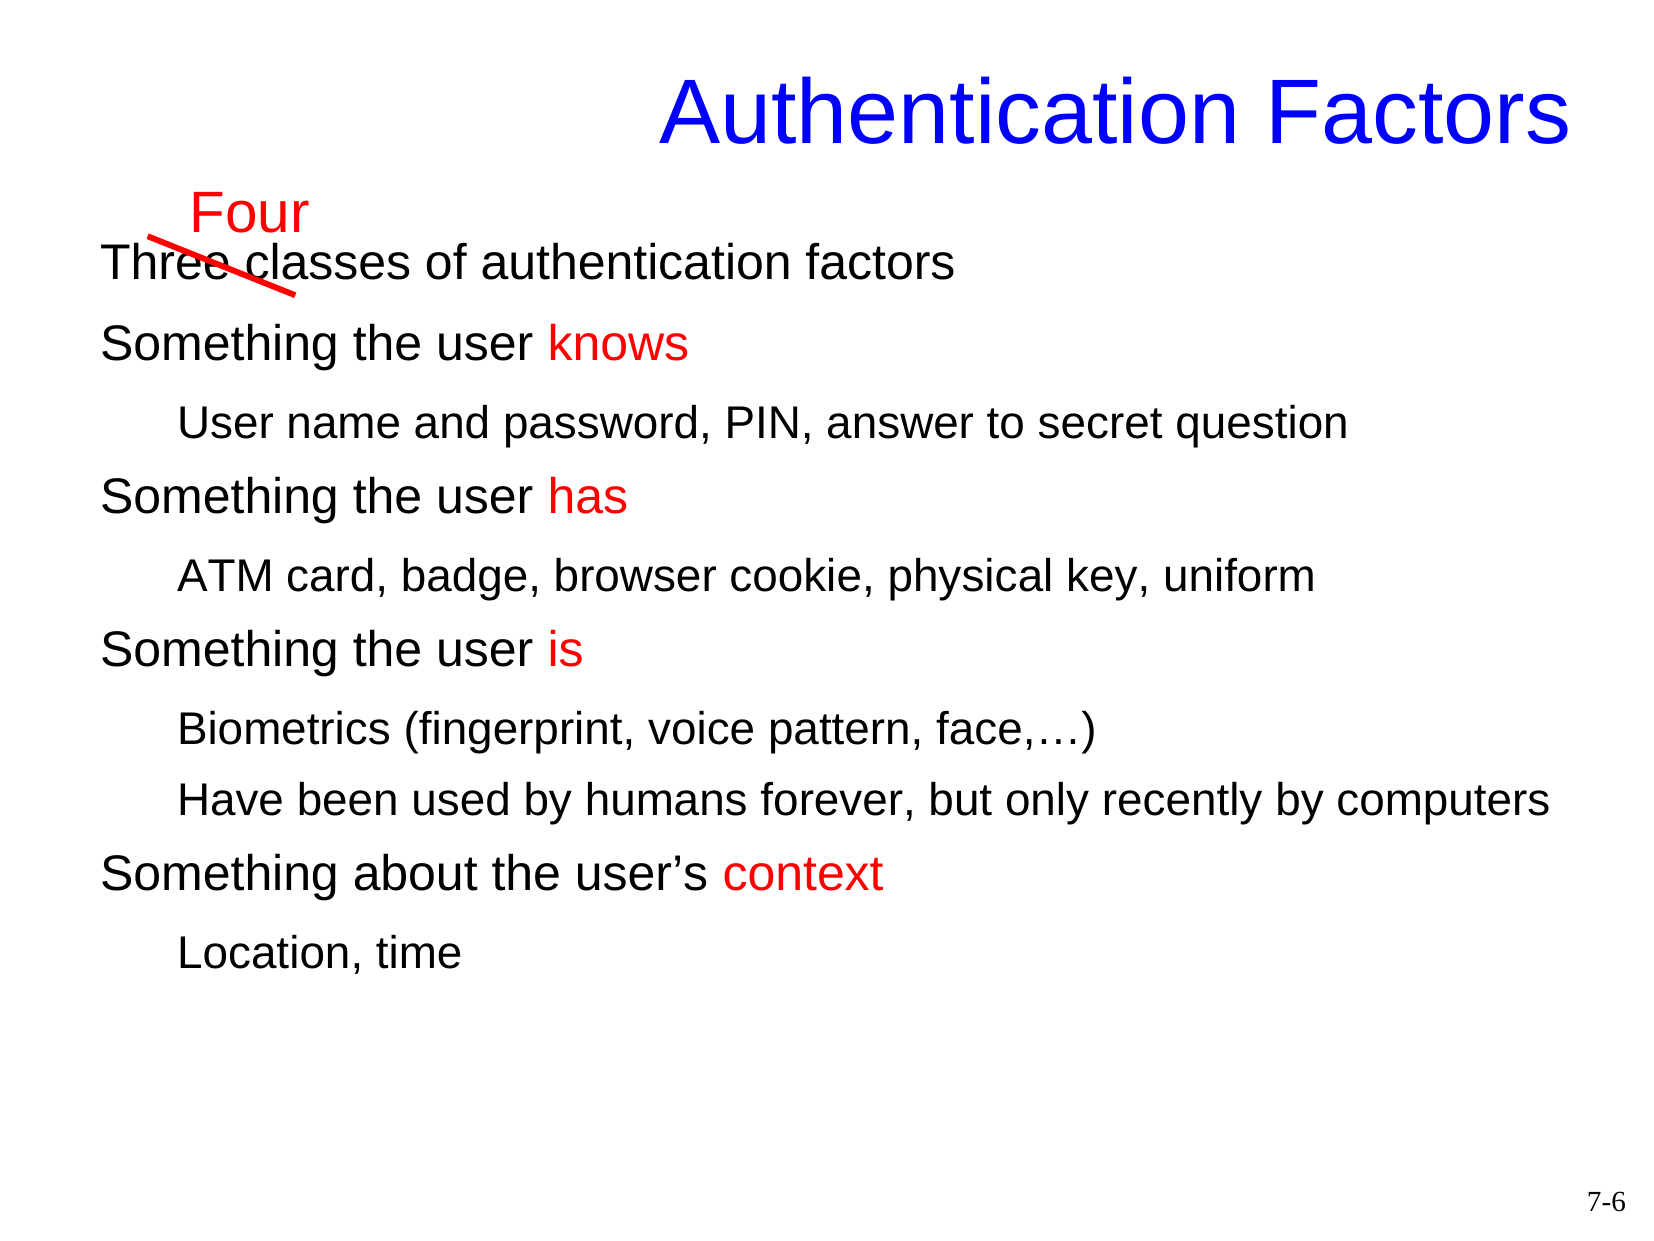

# Authentication Factors
Four
Three classes of authentication factors
Something the user knows
User name and password, PIN, answer to secret question
Something the user has
ATM card, badge, browser cookie, physical key, uniform
Something the user is
Biometrics (fingerprint, voice pattern, face,…)
Have been used by humans forever, but only recently by computers
Something about the user’s context
Location, time